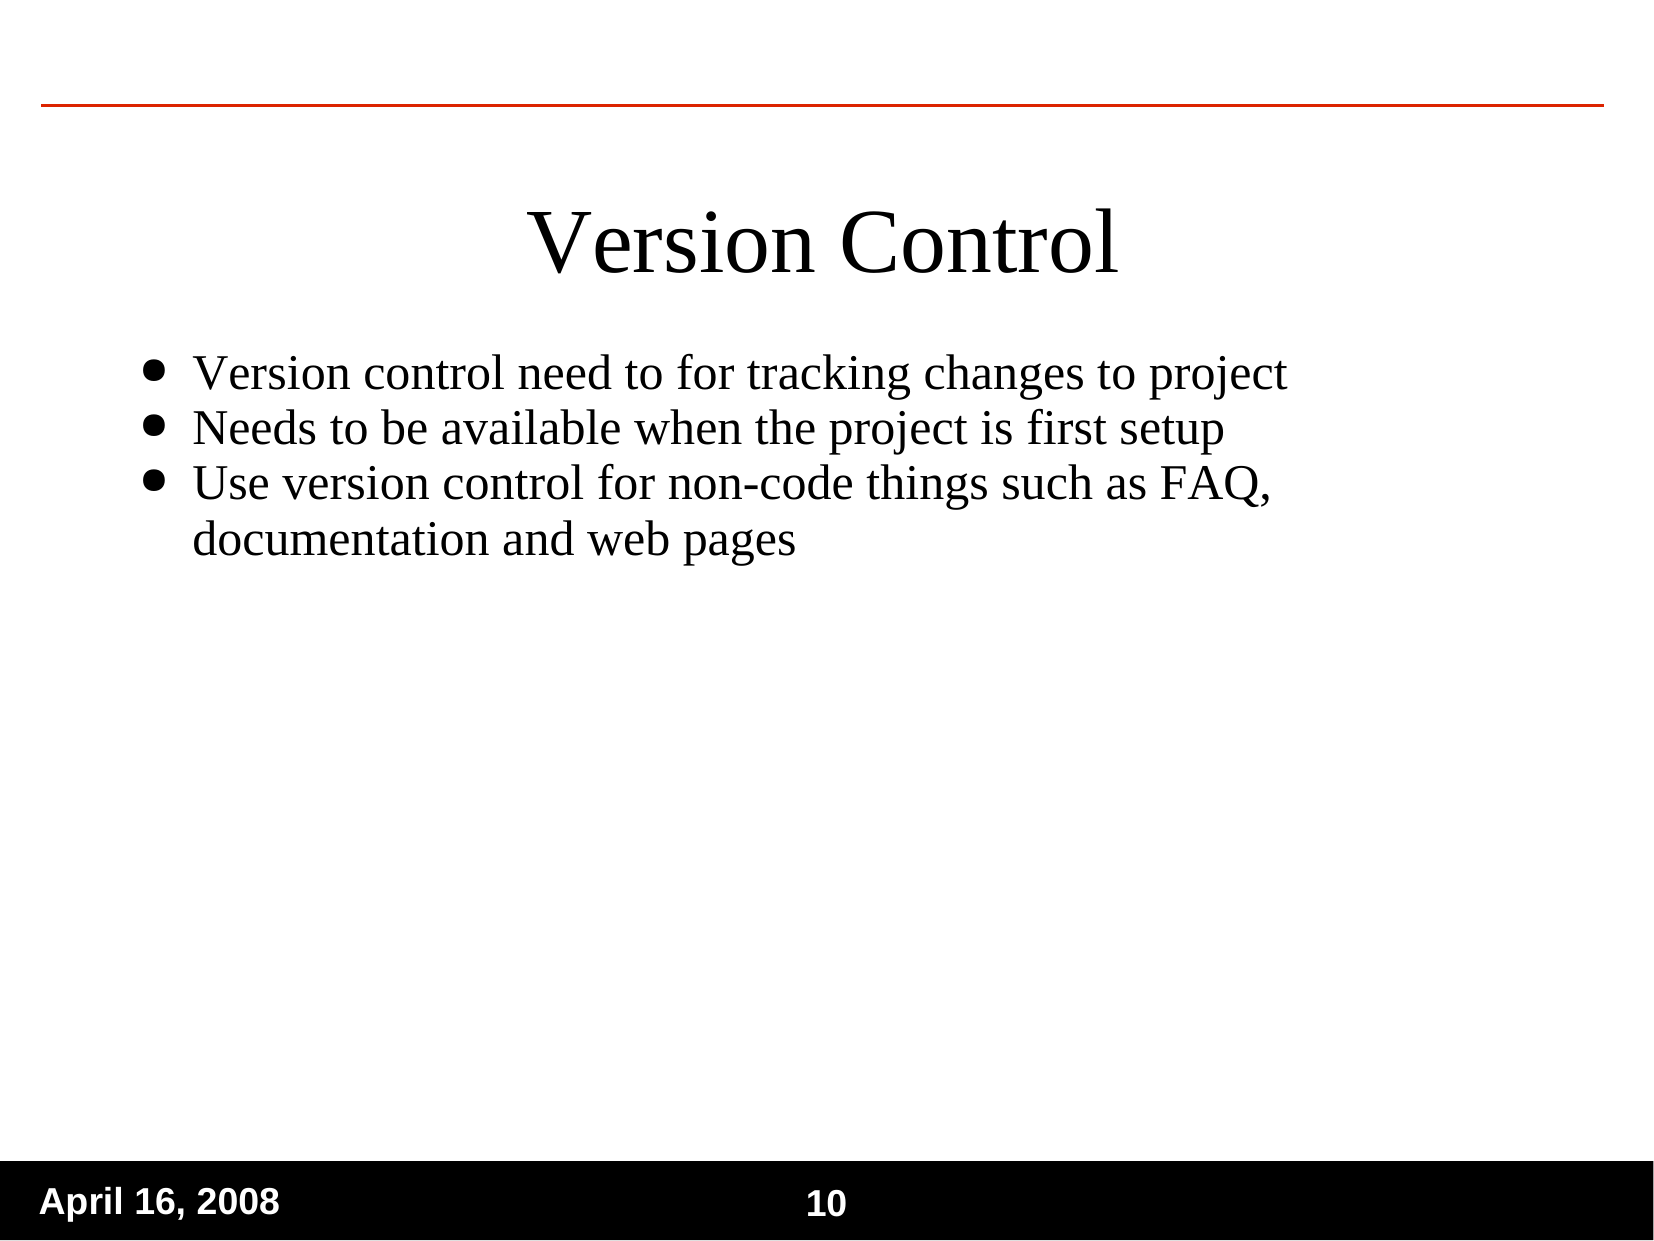

# Version Control
Version control need to for tracking changes to project
Needs to be available when the project is first setup
Use version control for non-code things such as FAQ, documentation and web pages